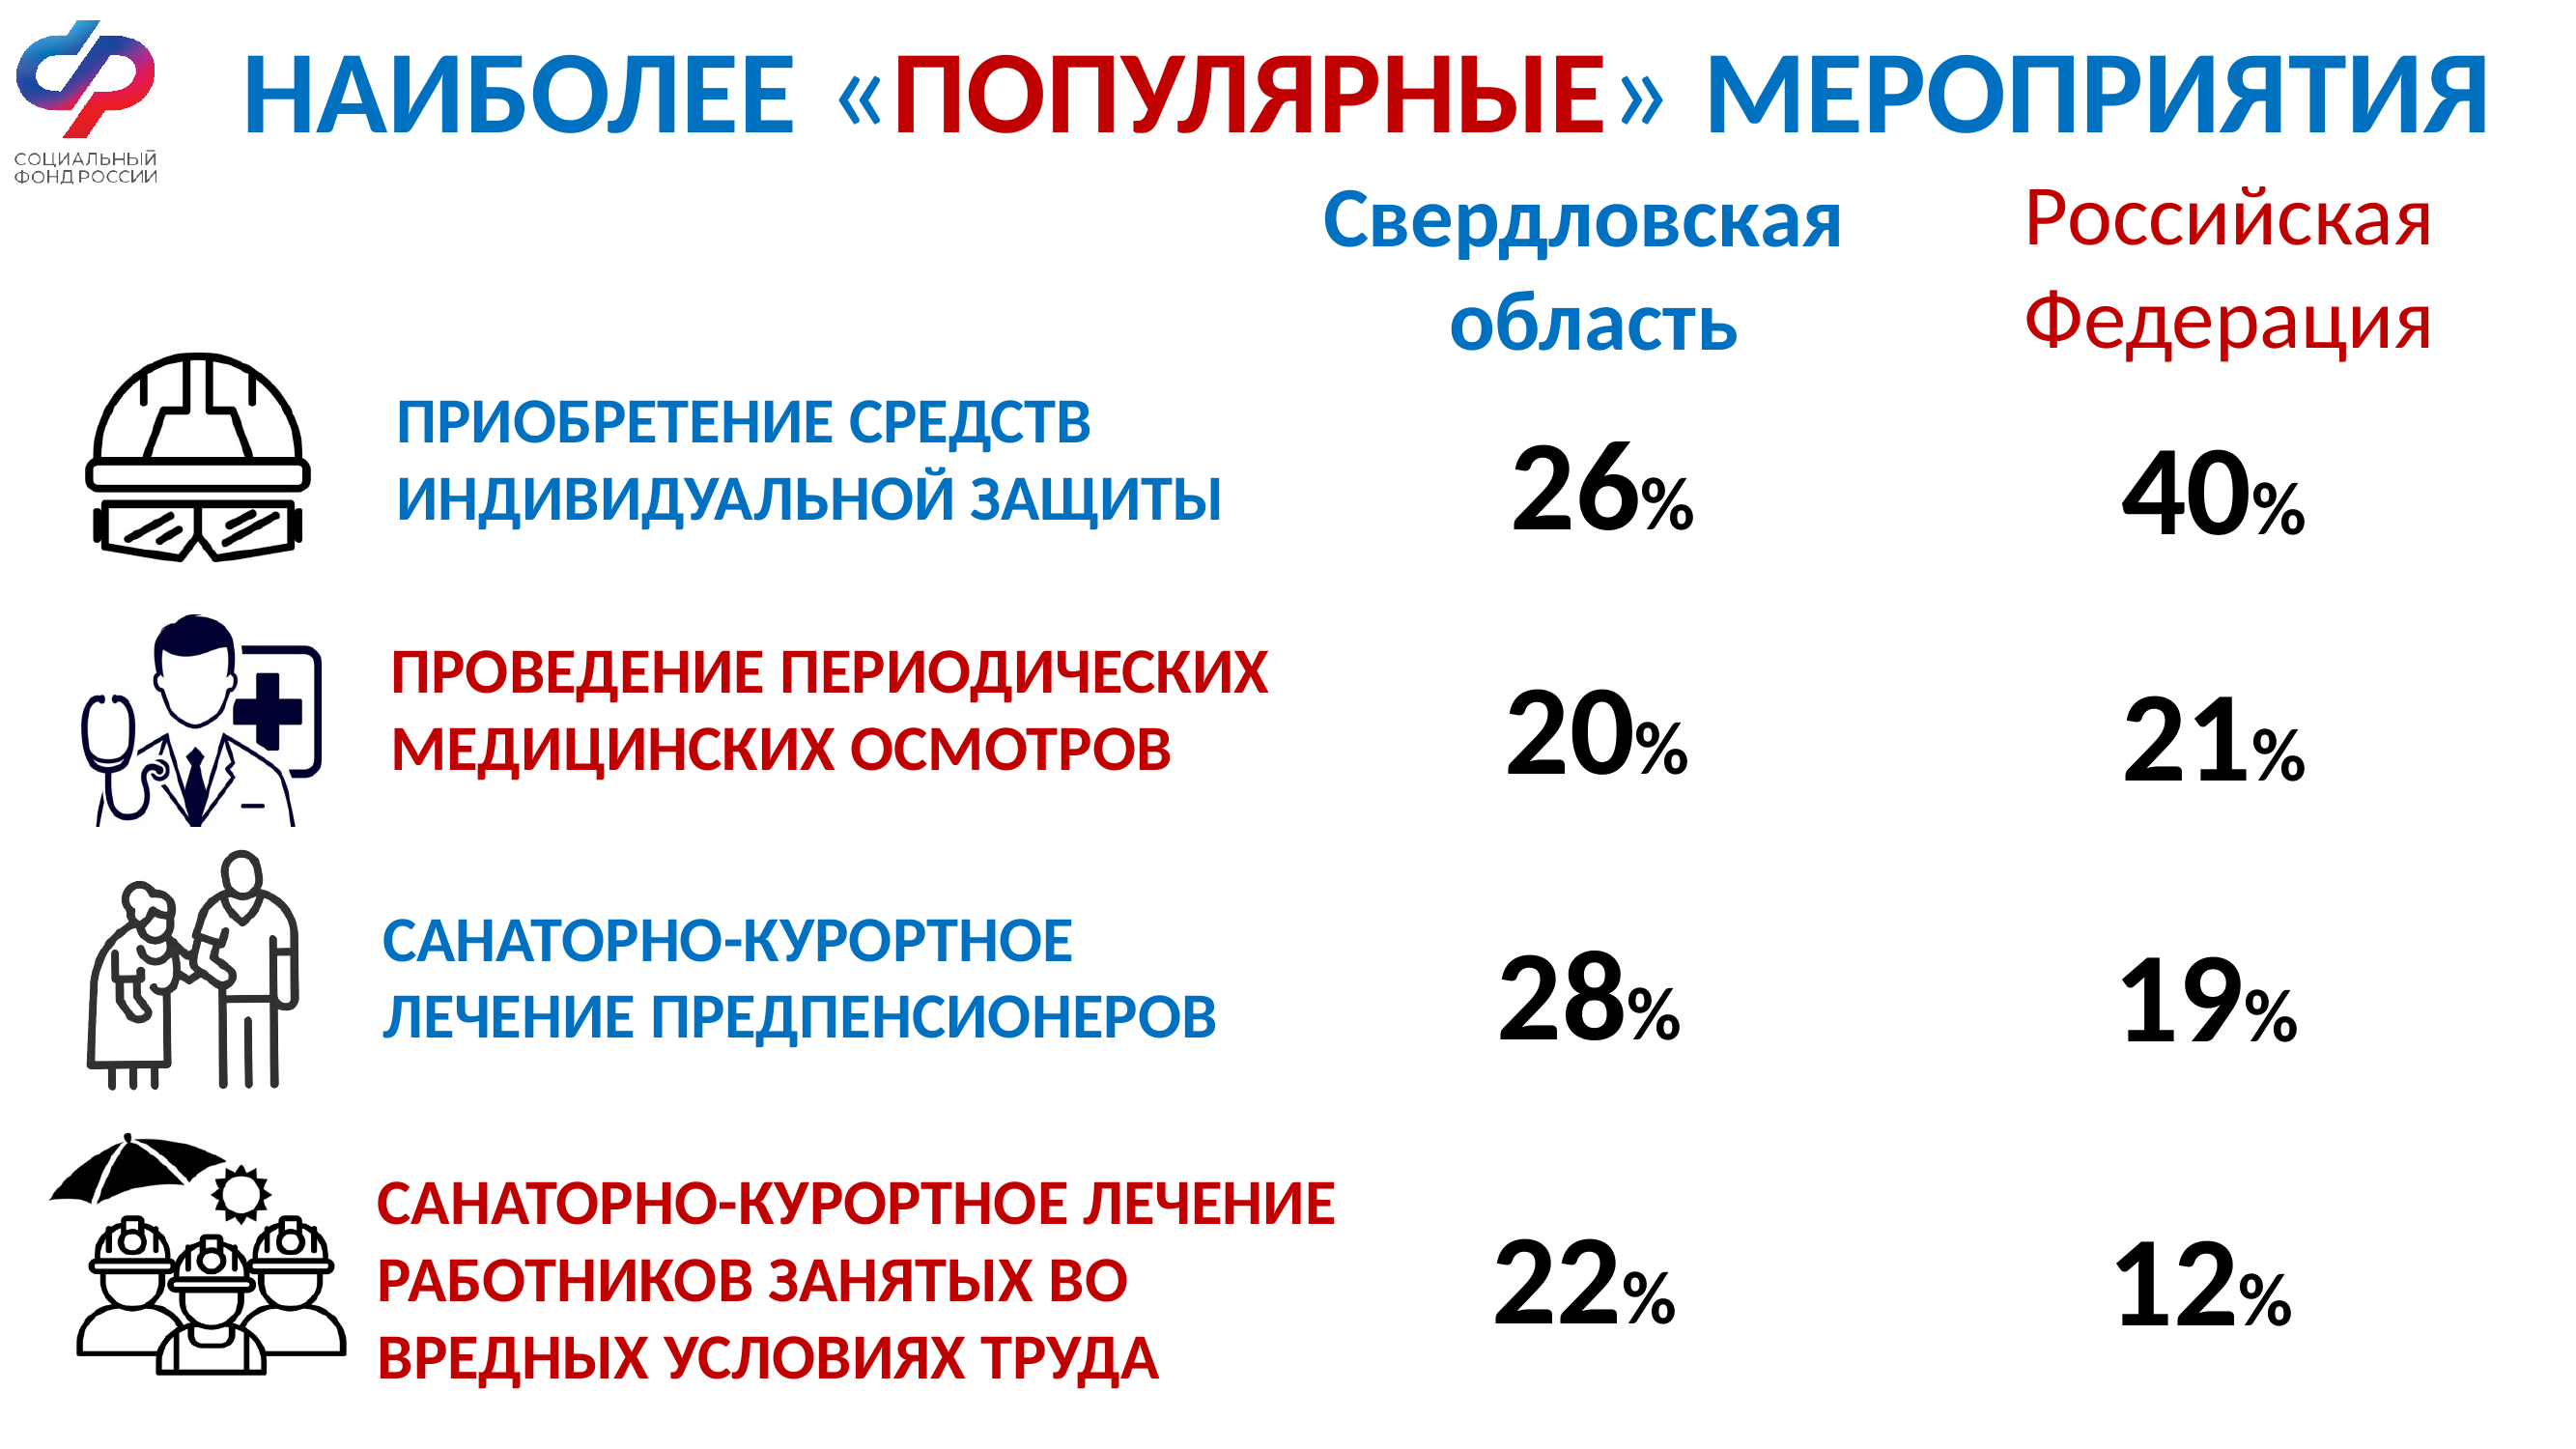

НАИБОЛЕЕ «ПОПУЛЯРНЫЕ» МЕРОПРИЯТИЯ
Российская
Федерация
Свердловская
область
ПРИОБРЕТЕНИЕ СРЕДСТВ ИНДИВИДУАЛЬНОЙ ЗАЩИТЫ
26%
40%
ПРОВЕДЕНИЕ ПЕРИОДИЧЕСКИХ МЕДИЦИНСКИХ ОСМОТРОВ
20%
21%
САНАТОРНО-КУРОРТНОЕ ЛЕЧЕНИЕ ПРЕДПЕНСИОНЕРОВ
28%
19%
САНАТОРНО-КУРОРТНОЕ ЛЕЧЕНИЕ РАБОТНИКОВ ЗАНЯТЫХ ВО ВРЕДНЫХ УСЛОВИЯХ ТРУДА
22%
12%